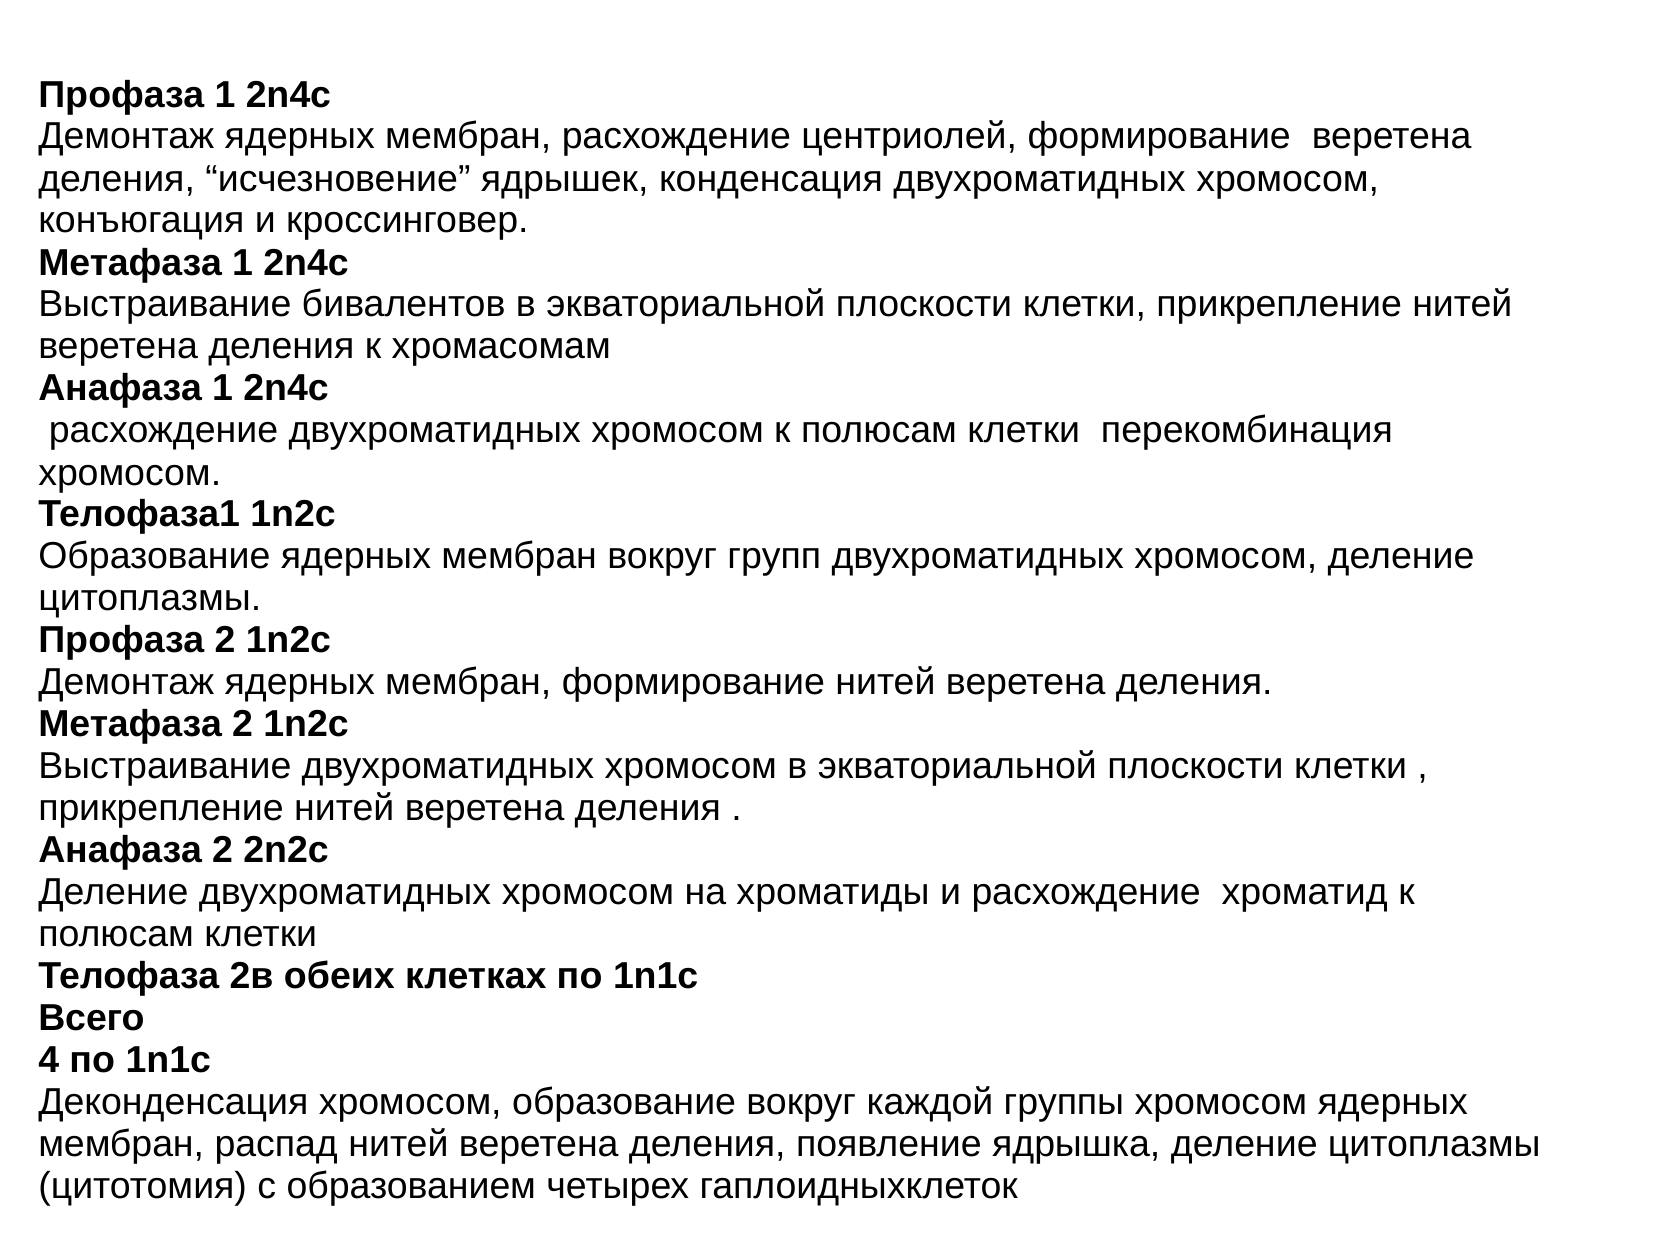

Профаза 1 2n4c
Демонтаж ядерных мембран, расхождение центриолей, формирование веретена деления, “исчезновение” ядрышек, конденсация двухроматидных хромосом, конъюгация и кроссинговер.
Метафаза 1 2n4c
Выстраивание бивалентов в экваториальной плоскости клетки, прикрепление нитей веретена деления к хромасомам
Анафаза 1 2n4c
 расхождение двухроматидных хромосом к полюсам клетки перекомбинация хромосом.
Телофаза1 1n2c
Образование ядерных мембран вокруг групп двухроматидных хромосом, деление цитоплазмы.
Профаза 2 1n2c
Демонтаж ядерных мембран, формирование нитей веретена деления.
Метафаза 2 1n2c
Выстраивание двухроматидных хромосом в экваториальной плоскости клетки , прикрепление нитей веретена деления .
Анафаза 2 2n2c
Деление двухроматидных хромосом на хроматиды и расхождение хроматид к полюсам клетки
Телофаза 2в обеих клетках по 1n1c
Всего
4 по 1n1c
Деконденсация хромосом, образование вокруг каждой группы хромосом ядерных мембран, распад нитей веретена деления, появление ядрышка, деление цитоплазмы (цитотомия) с образованием четырех гаплоидныхклеток
#